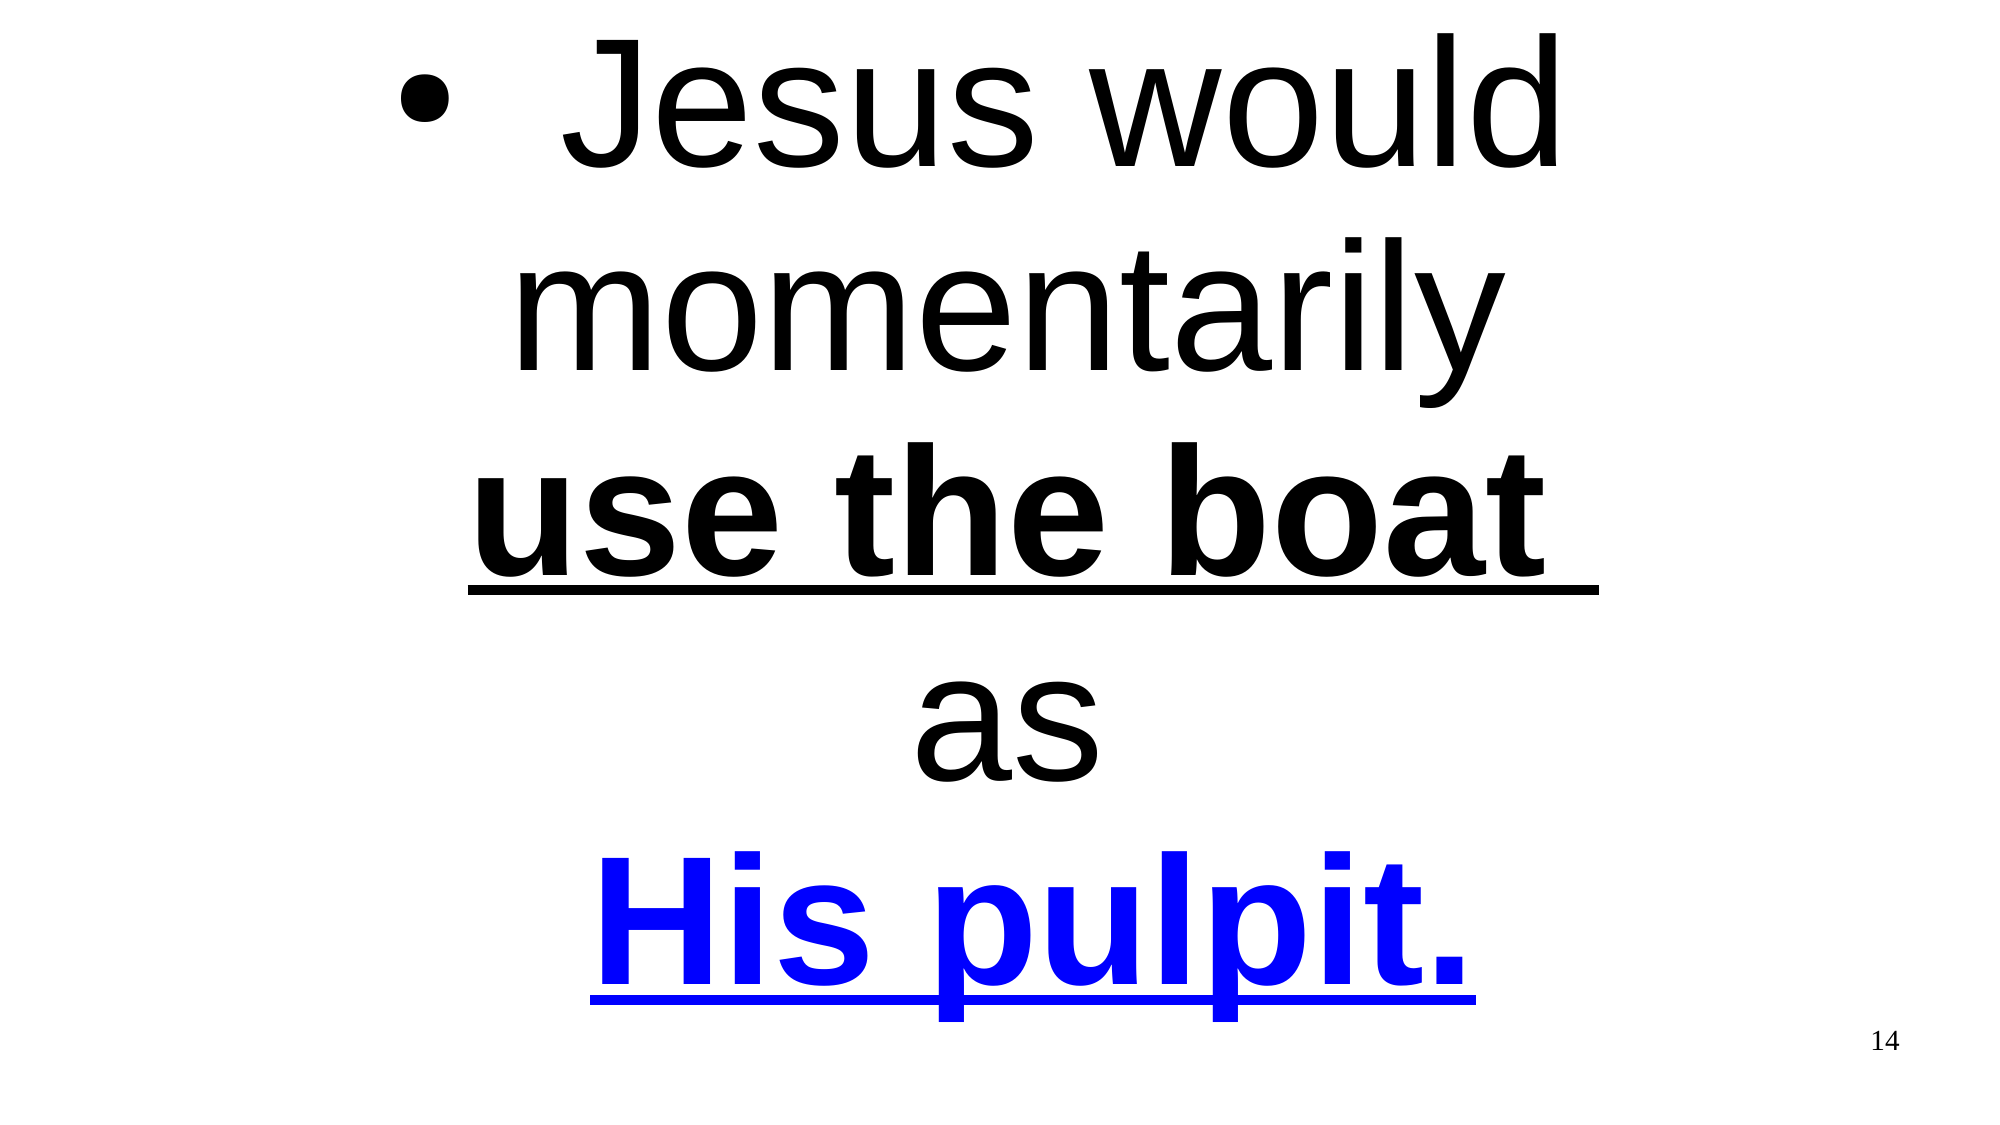

# Jesus would momentarily use the boat as His pulpit.
14